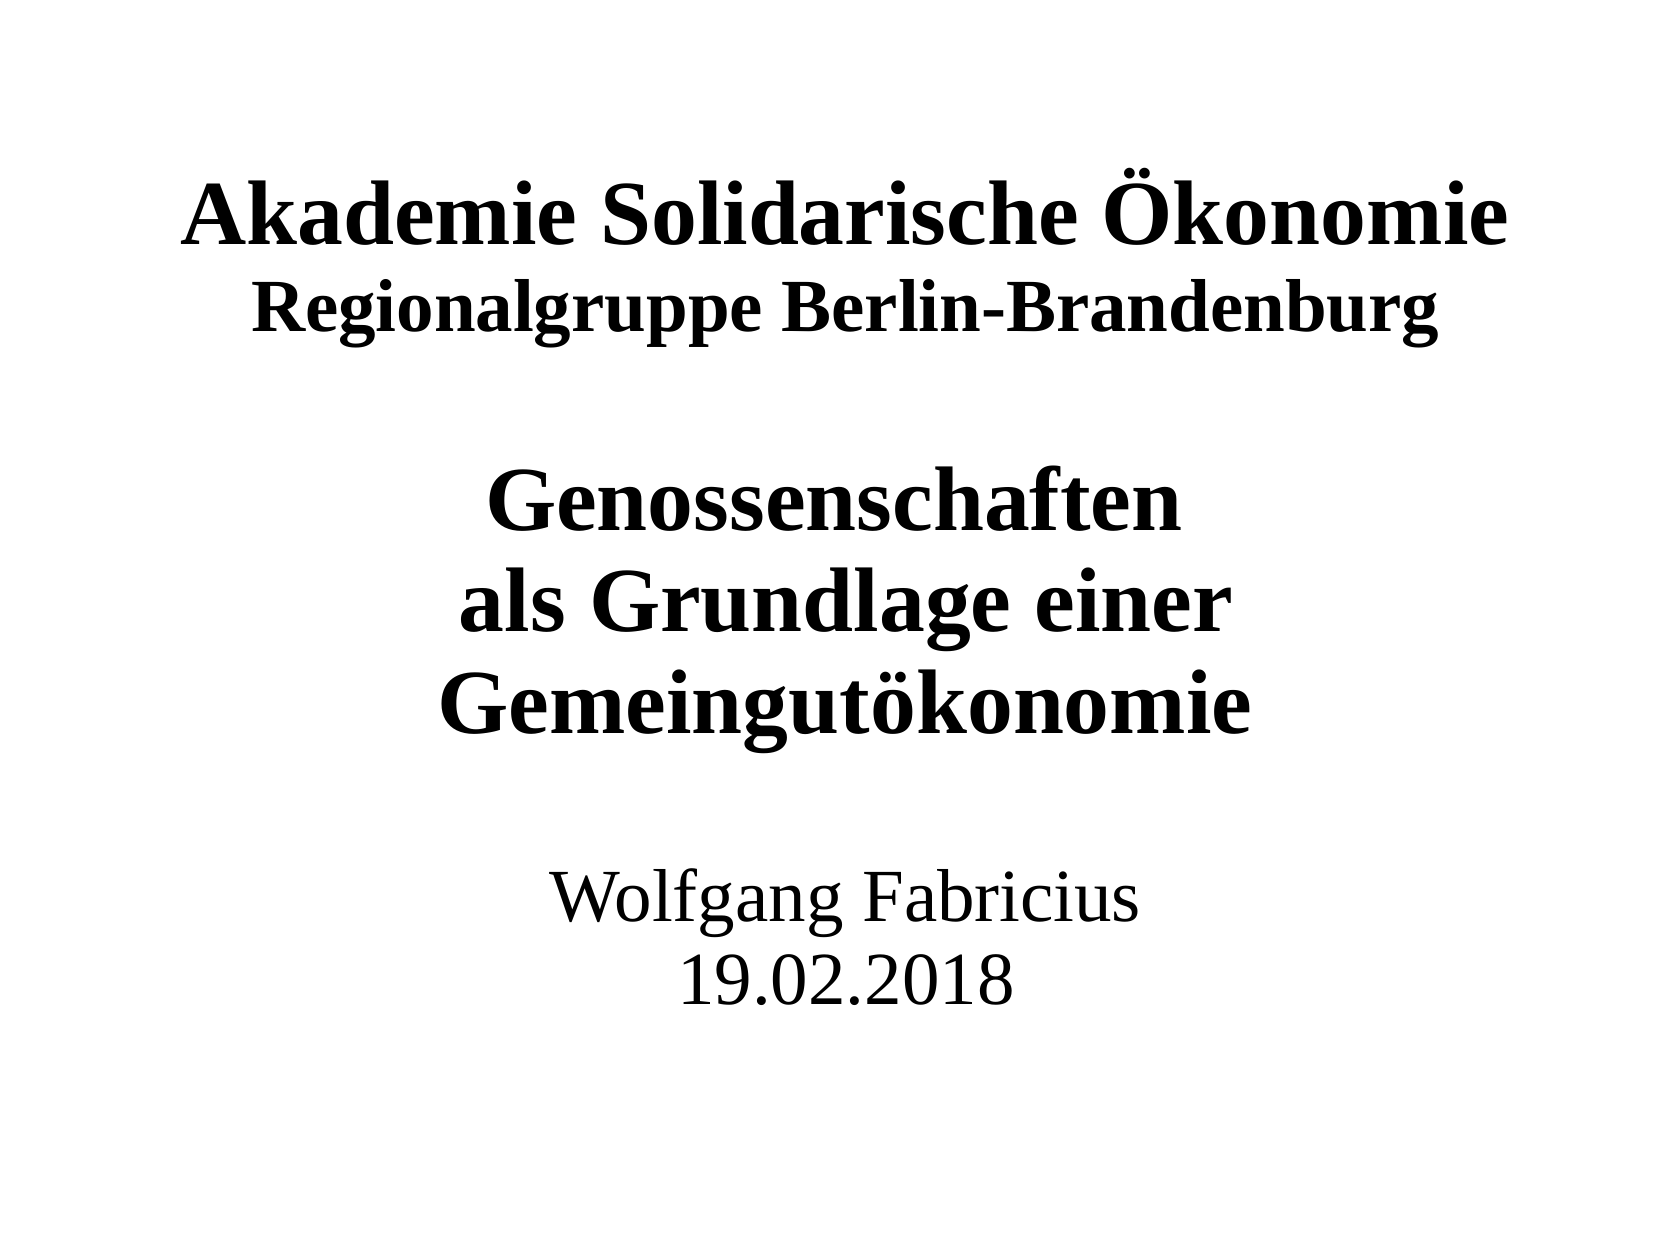

Akademie Solidarische Ökonomie
Regionalgruppe Berlin-Brandenburg
Genossenschaften
als Grundlage einer Gemeingutökonomie
Wolfgang Fabricius
19.02.2018